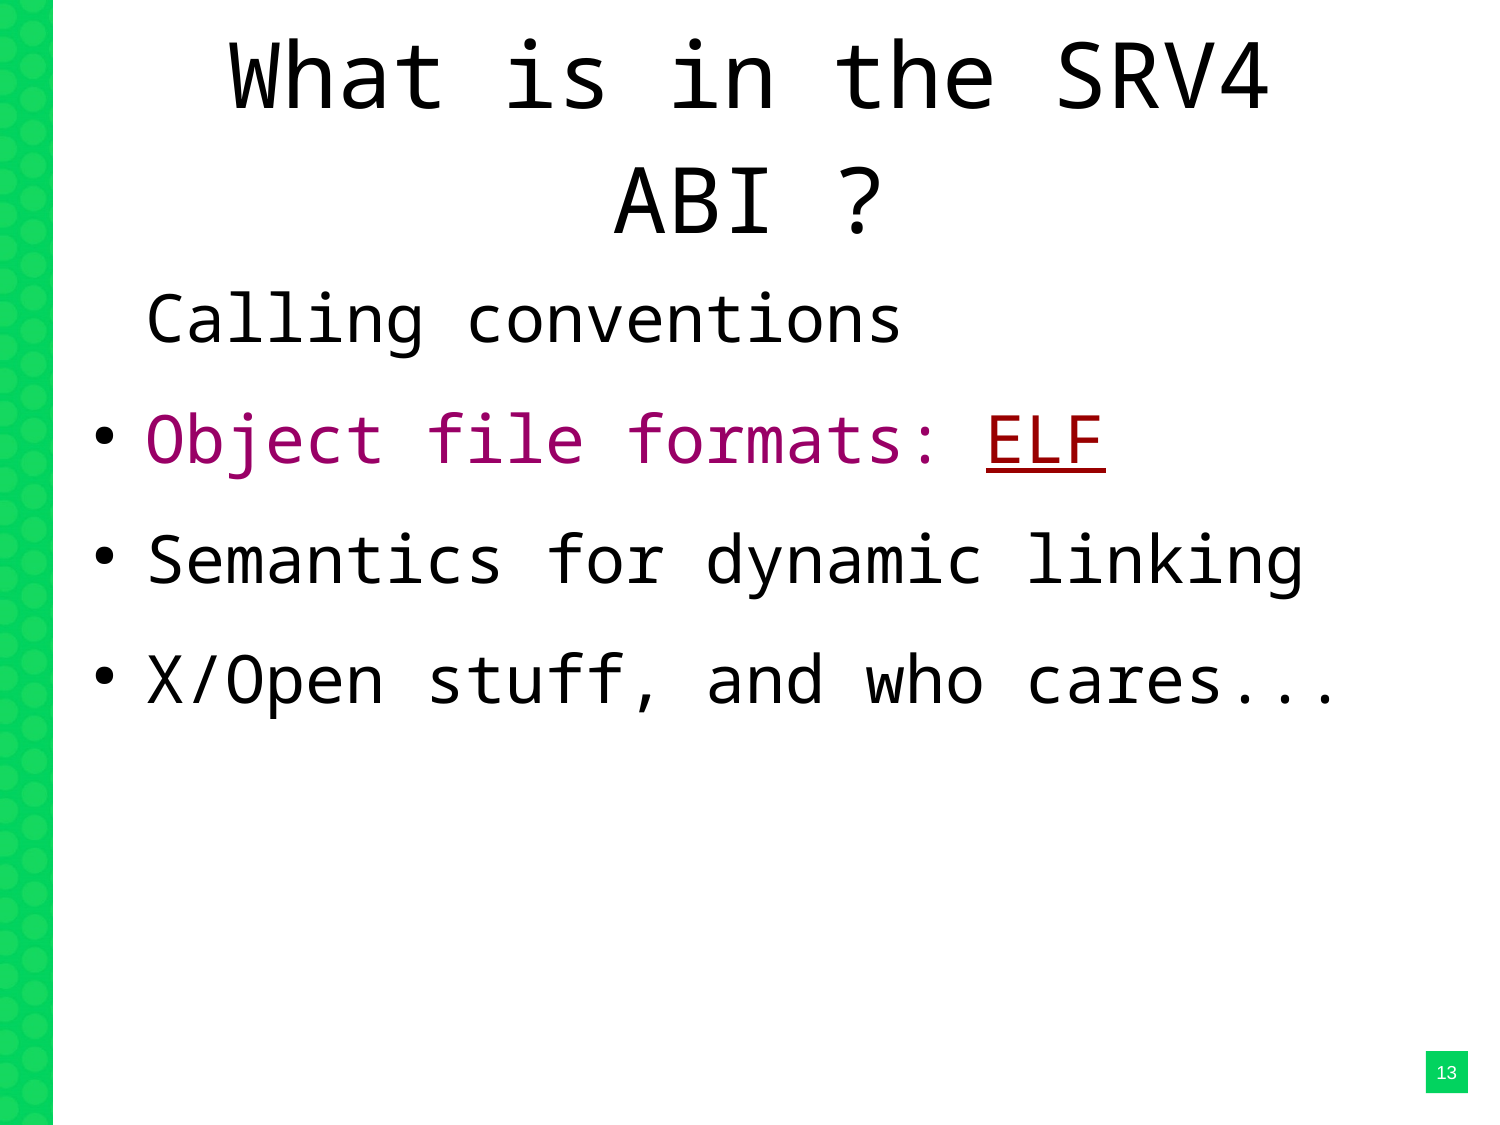

# What is in the SRV4 ABI ?
Calling conventions
Object file formats: ELF
Semantics for dynamic linking
X/Open stuff, and who cares...